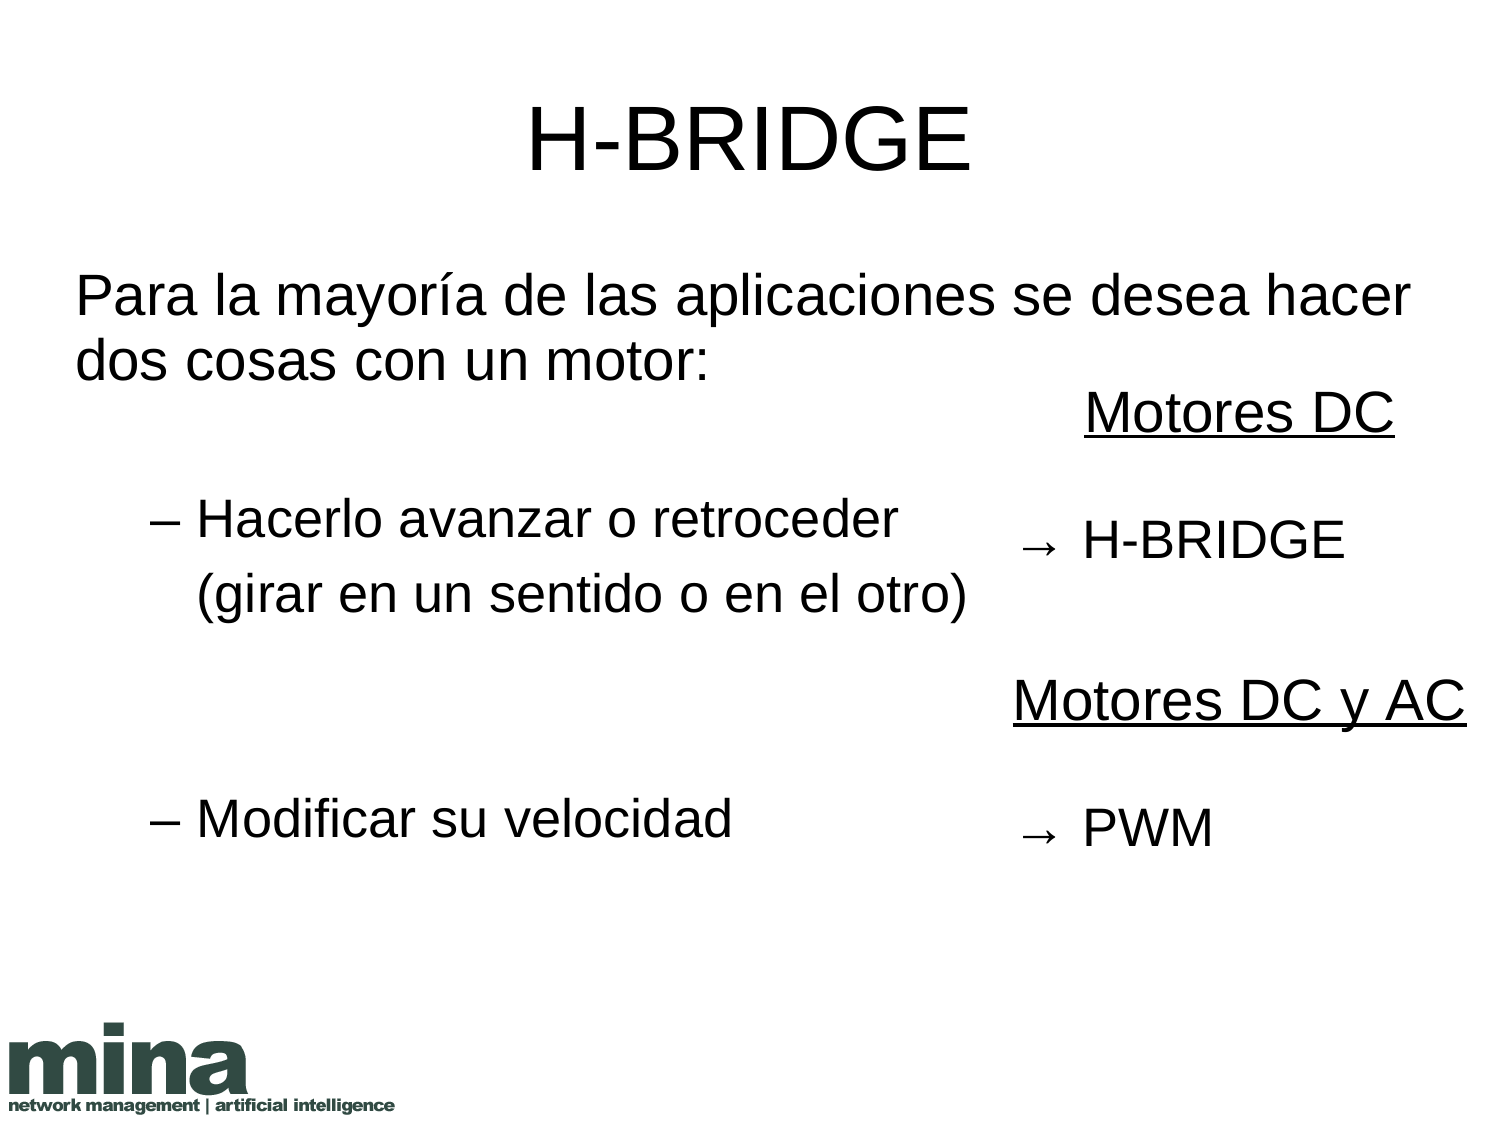

# H-BRIDGE
Para la mayoría de las aplicaciones se desea hacer dos cosas con un motor:
Hacerlo avanzar o retroceder
(girar en un sentido o en el otro)
Modificar su velocidad
Motores DC
→ H-BRIDGE
Motores DC y AC
→ PWM